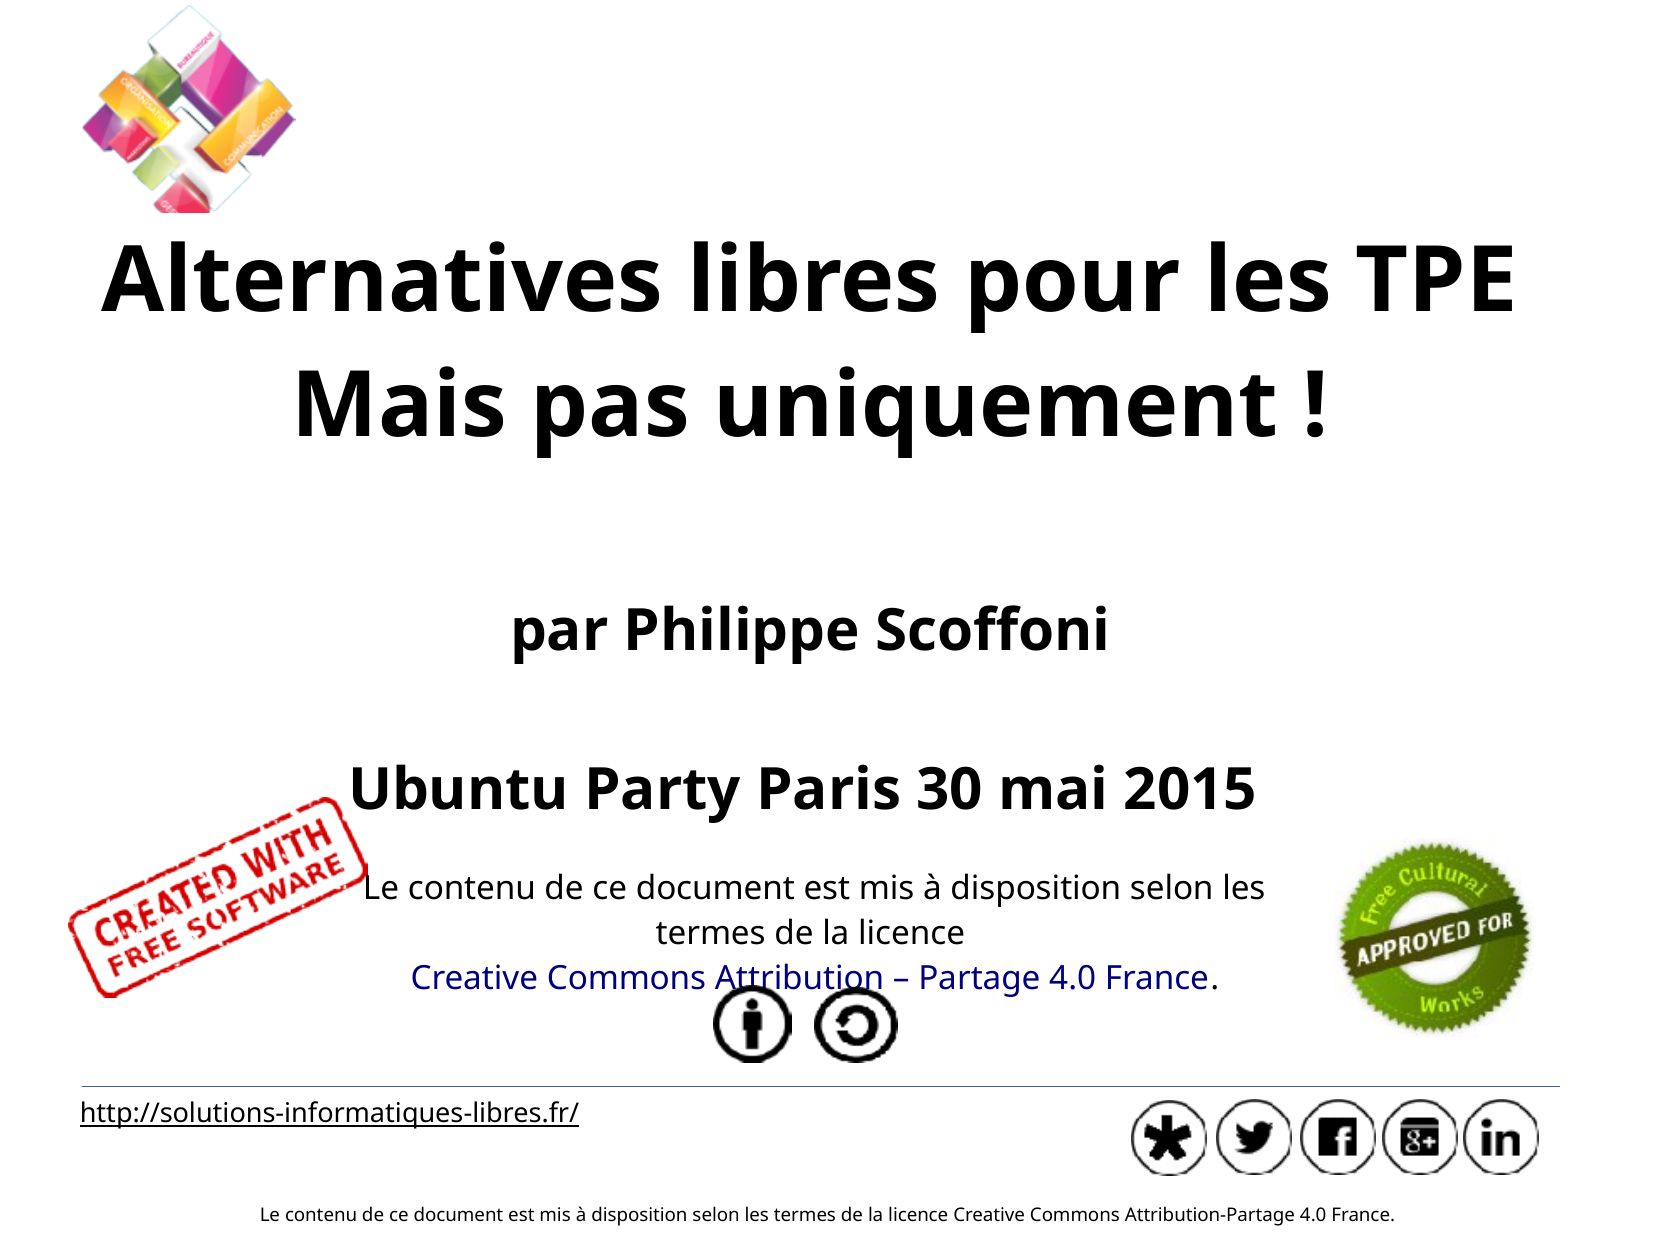

# Alternatives libres pour les TPE
Mais pas uniquement !
par Philippe Scoffoni
Ubuntu Party Paris 30 mai 2015
Le contenu de ce document est mis à disposition selon les termes de la licence Creative Commons Attribution – Partage 4.0 France.